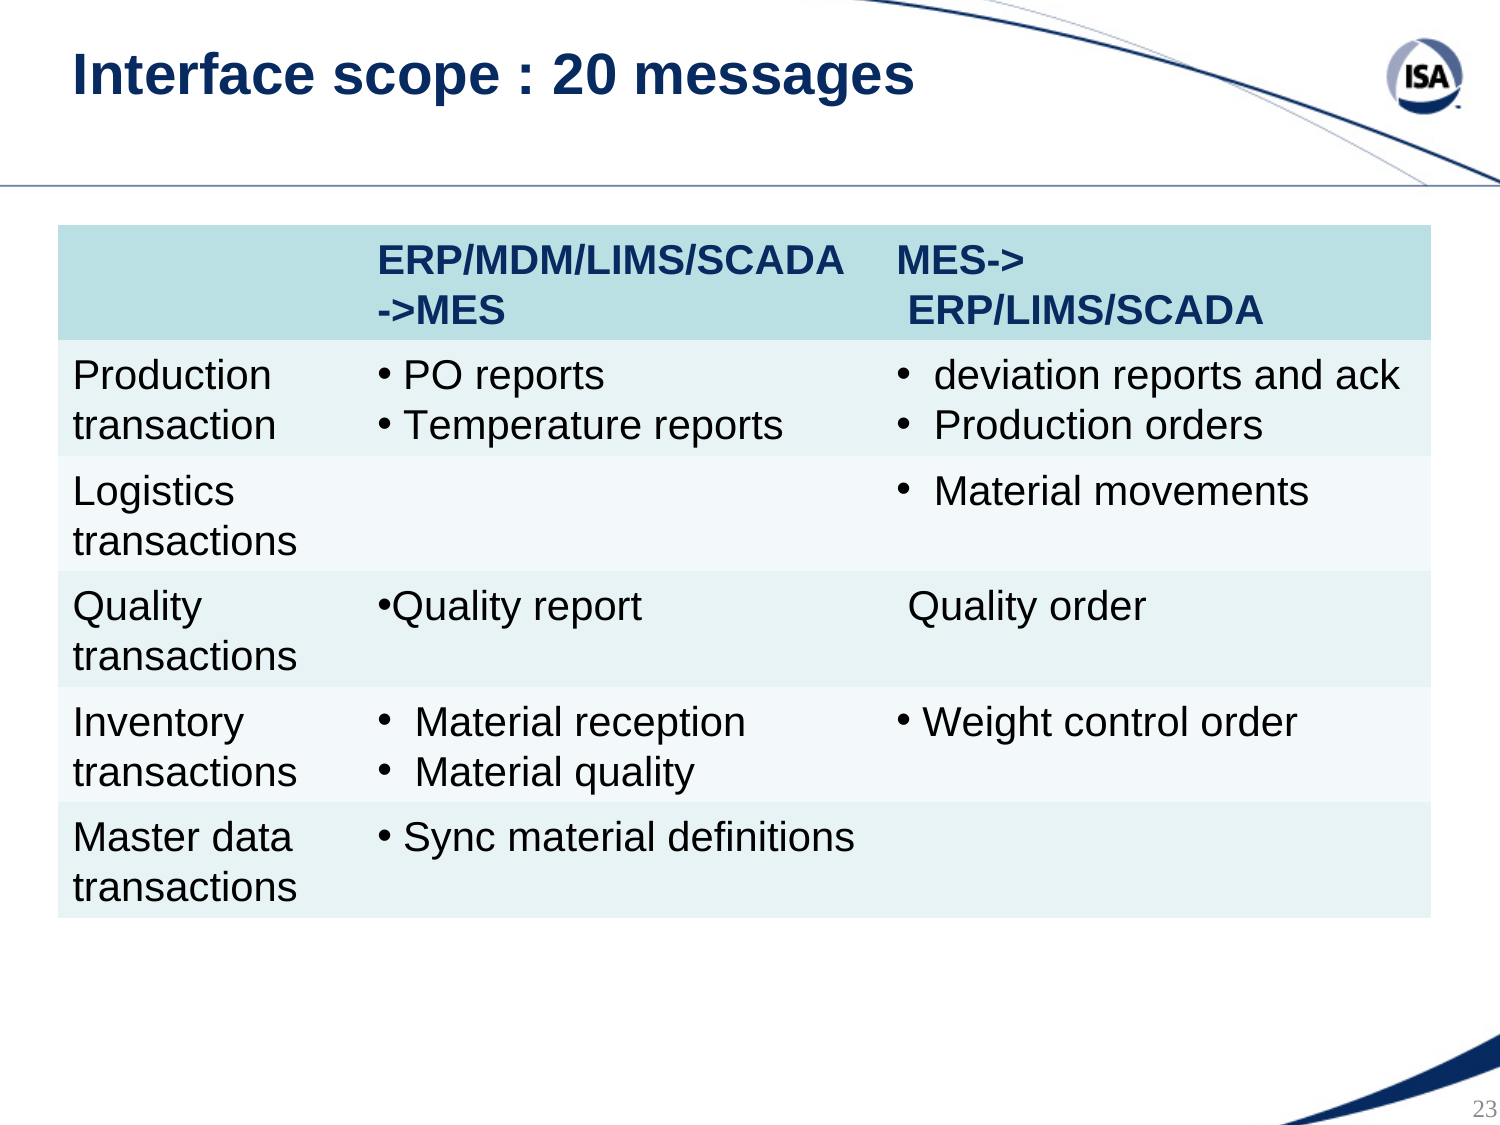

# Interface scope : 20 messages
| | ERP/MDM/LIMS/SCADA ->MES | MES-> ERP/LIMS/SCADA |
| --- | --- | --- |
| Production transaction | PO reports Temperature reports | deviation reports and ack Production orders |
| Logistics transactions | | Material movements |
| Quality transactions | Quality report | Quality order |
| Inventory transactions | Material reception Material quality | Weight control order |
| Master data transactions | Sync material definitions | |